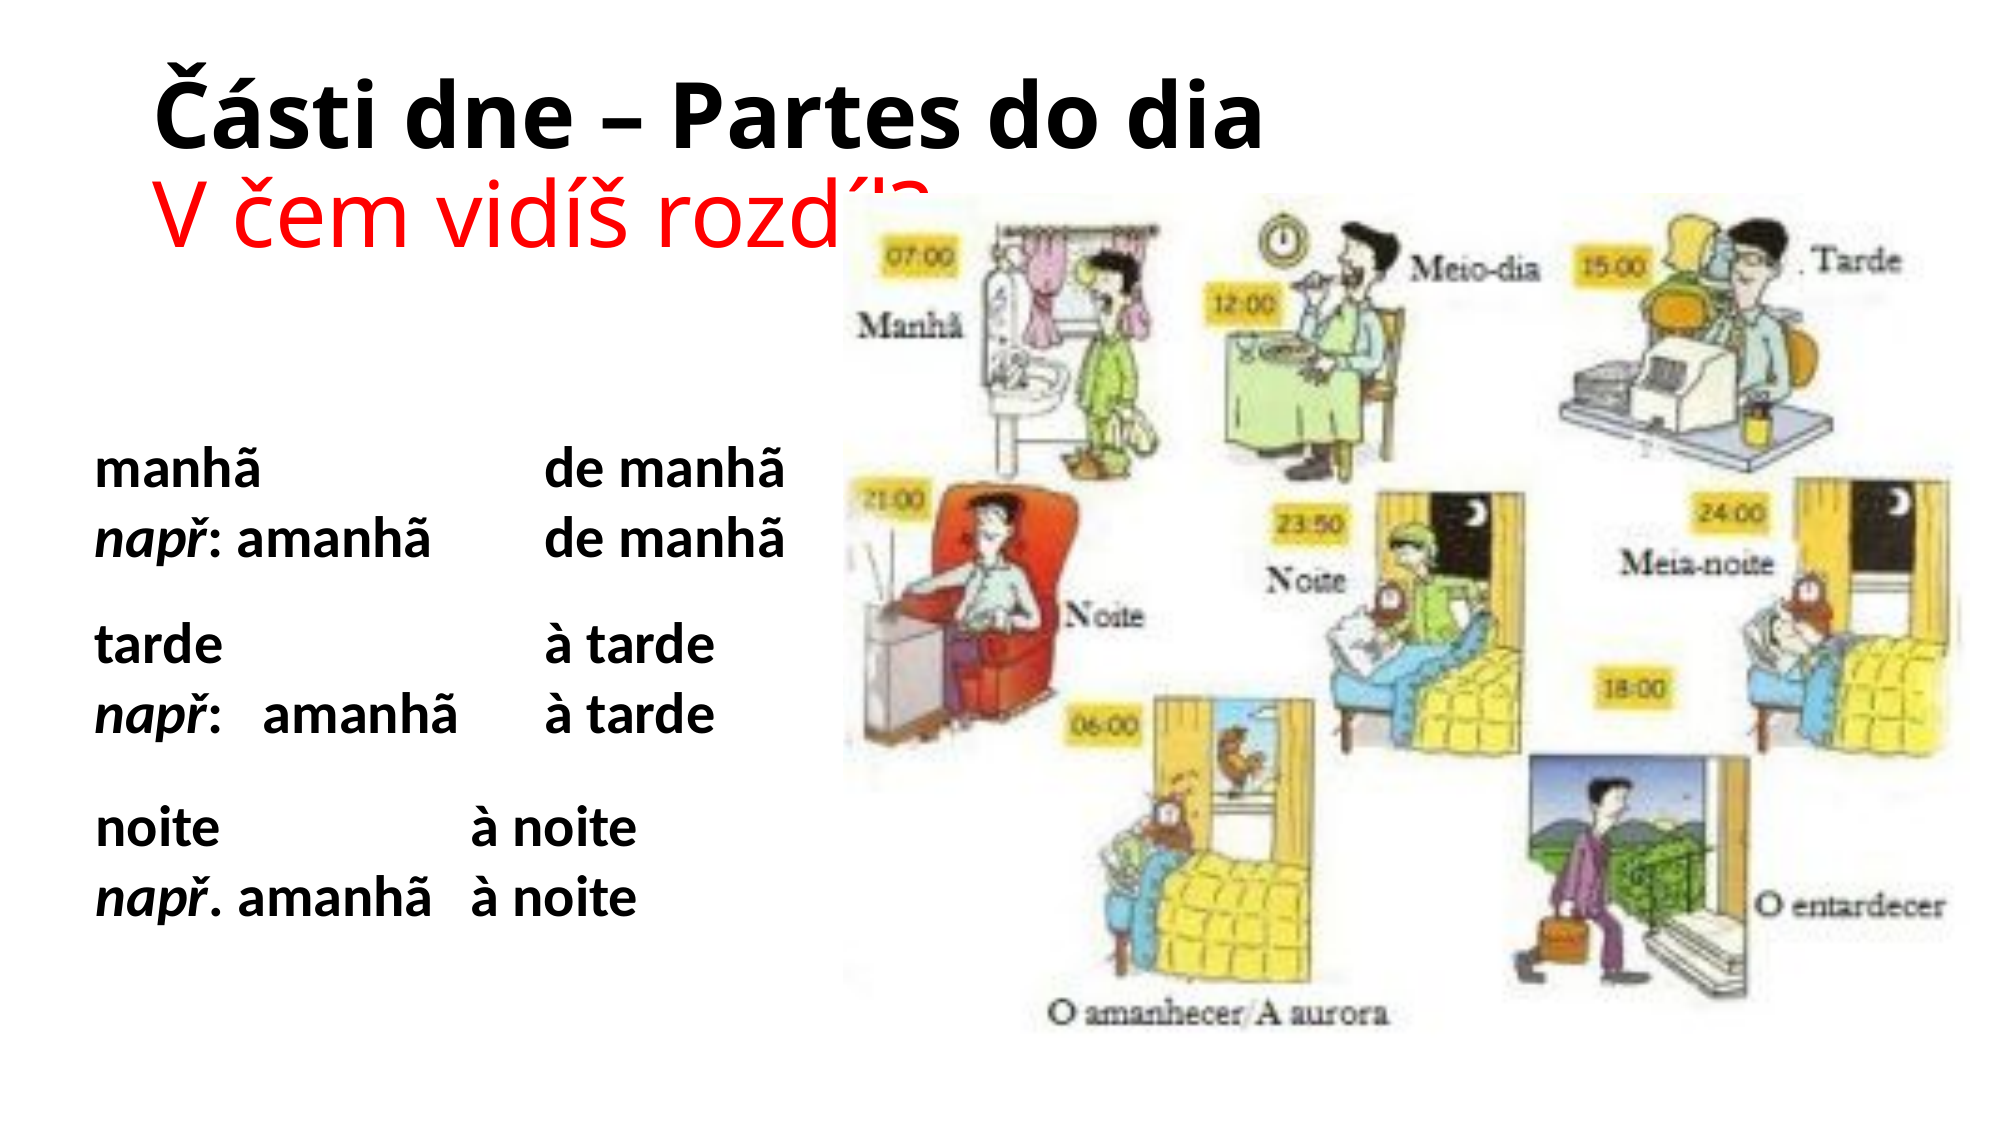

# Části dne – Partes do dia V čem vidíš rozdíl?
manhã 	de manhã
např: amanhã 	de manhã
tarde 	à tarde např: amanhã 	à tarde
noite 	à noite např. amanhã 	à noite